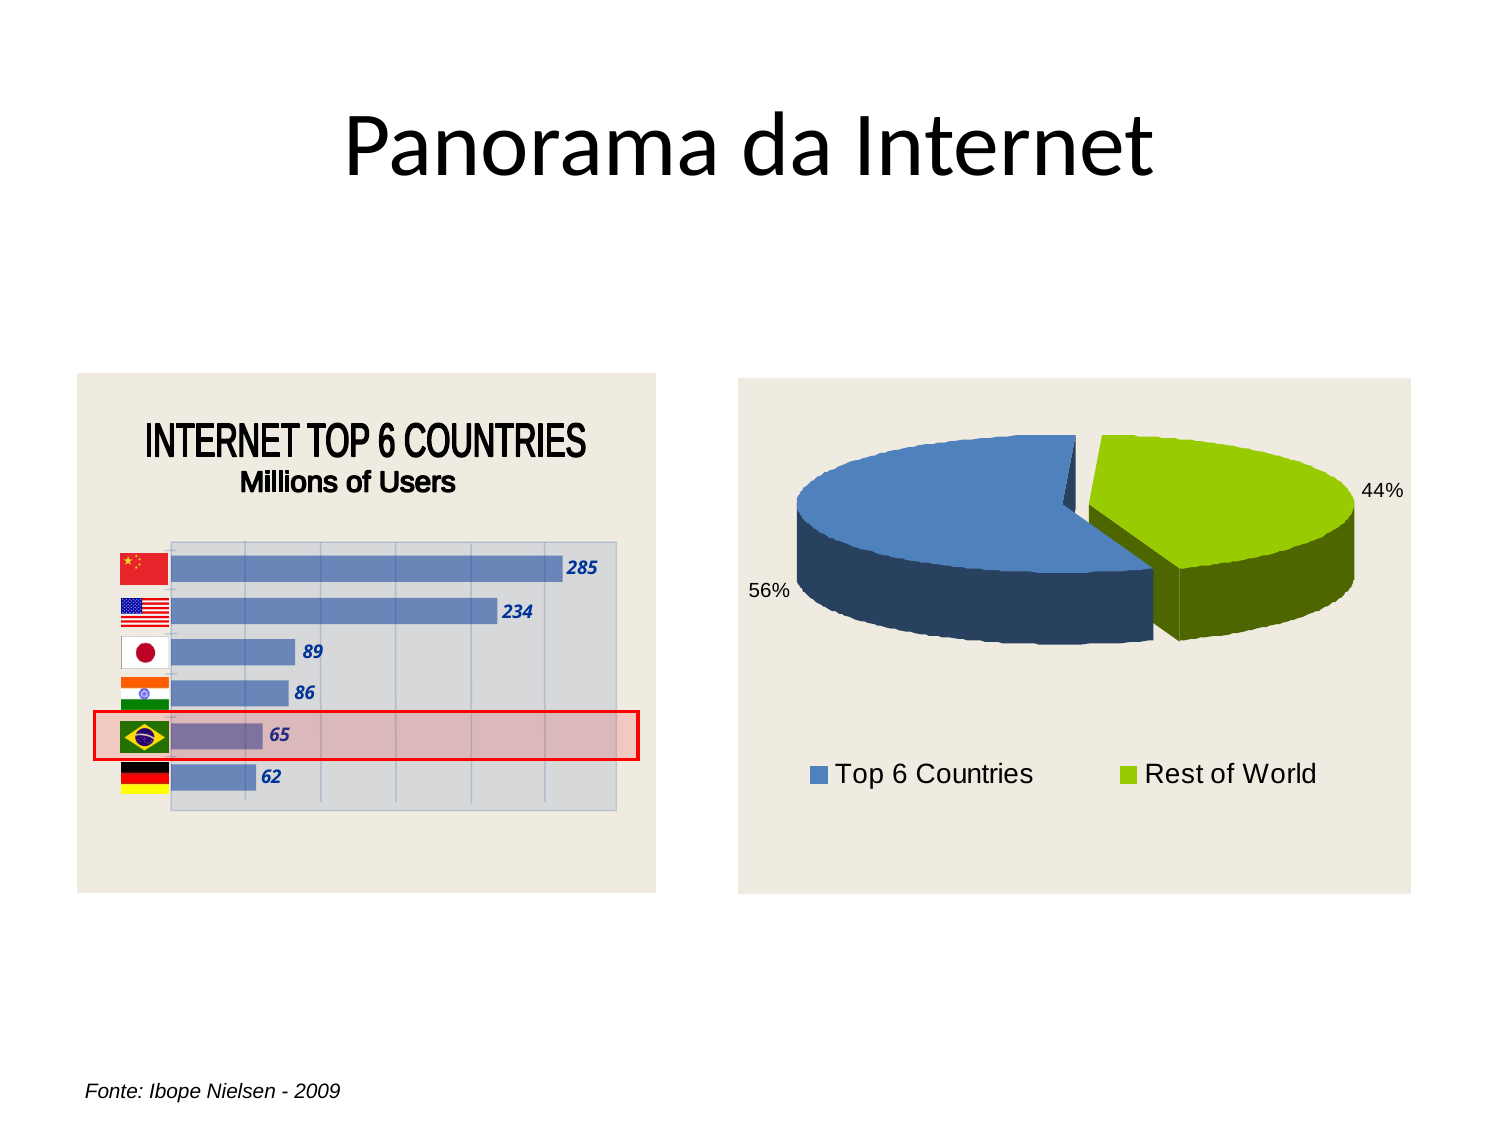

# Panorama da Internet
INTERNET TOP 6 COUNTRIES
Millions of Users
285
1º
234
2º
89
3º
86
4º
65
5º
62
6º
Fonte: Ibope Nielsen - 2009